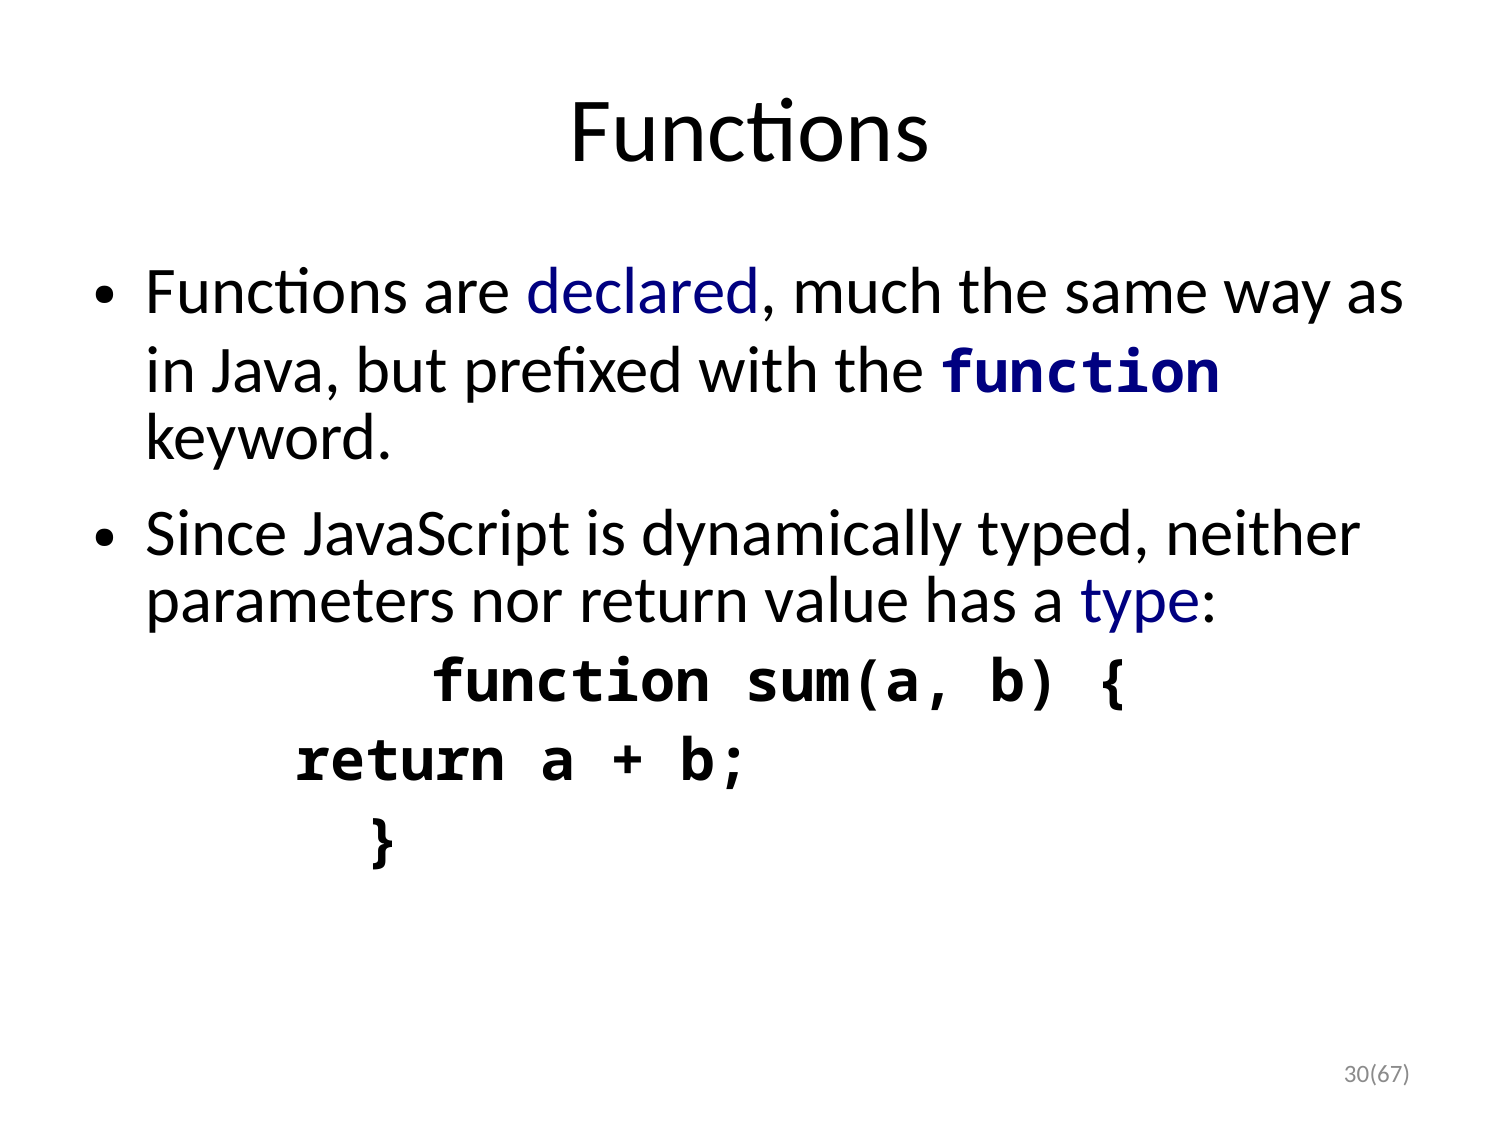

# Functions
Functions are declared, much the same way as in Java, but prefixed with the function keyword.
Since JavaScript is dynamically typed, neither parameters nor return value has a type:
			 function sum(a, b) {
 	return a + b;
		 }
30